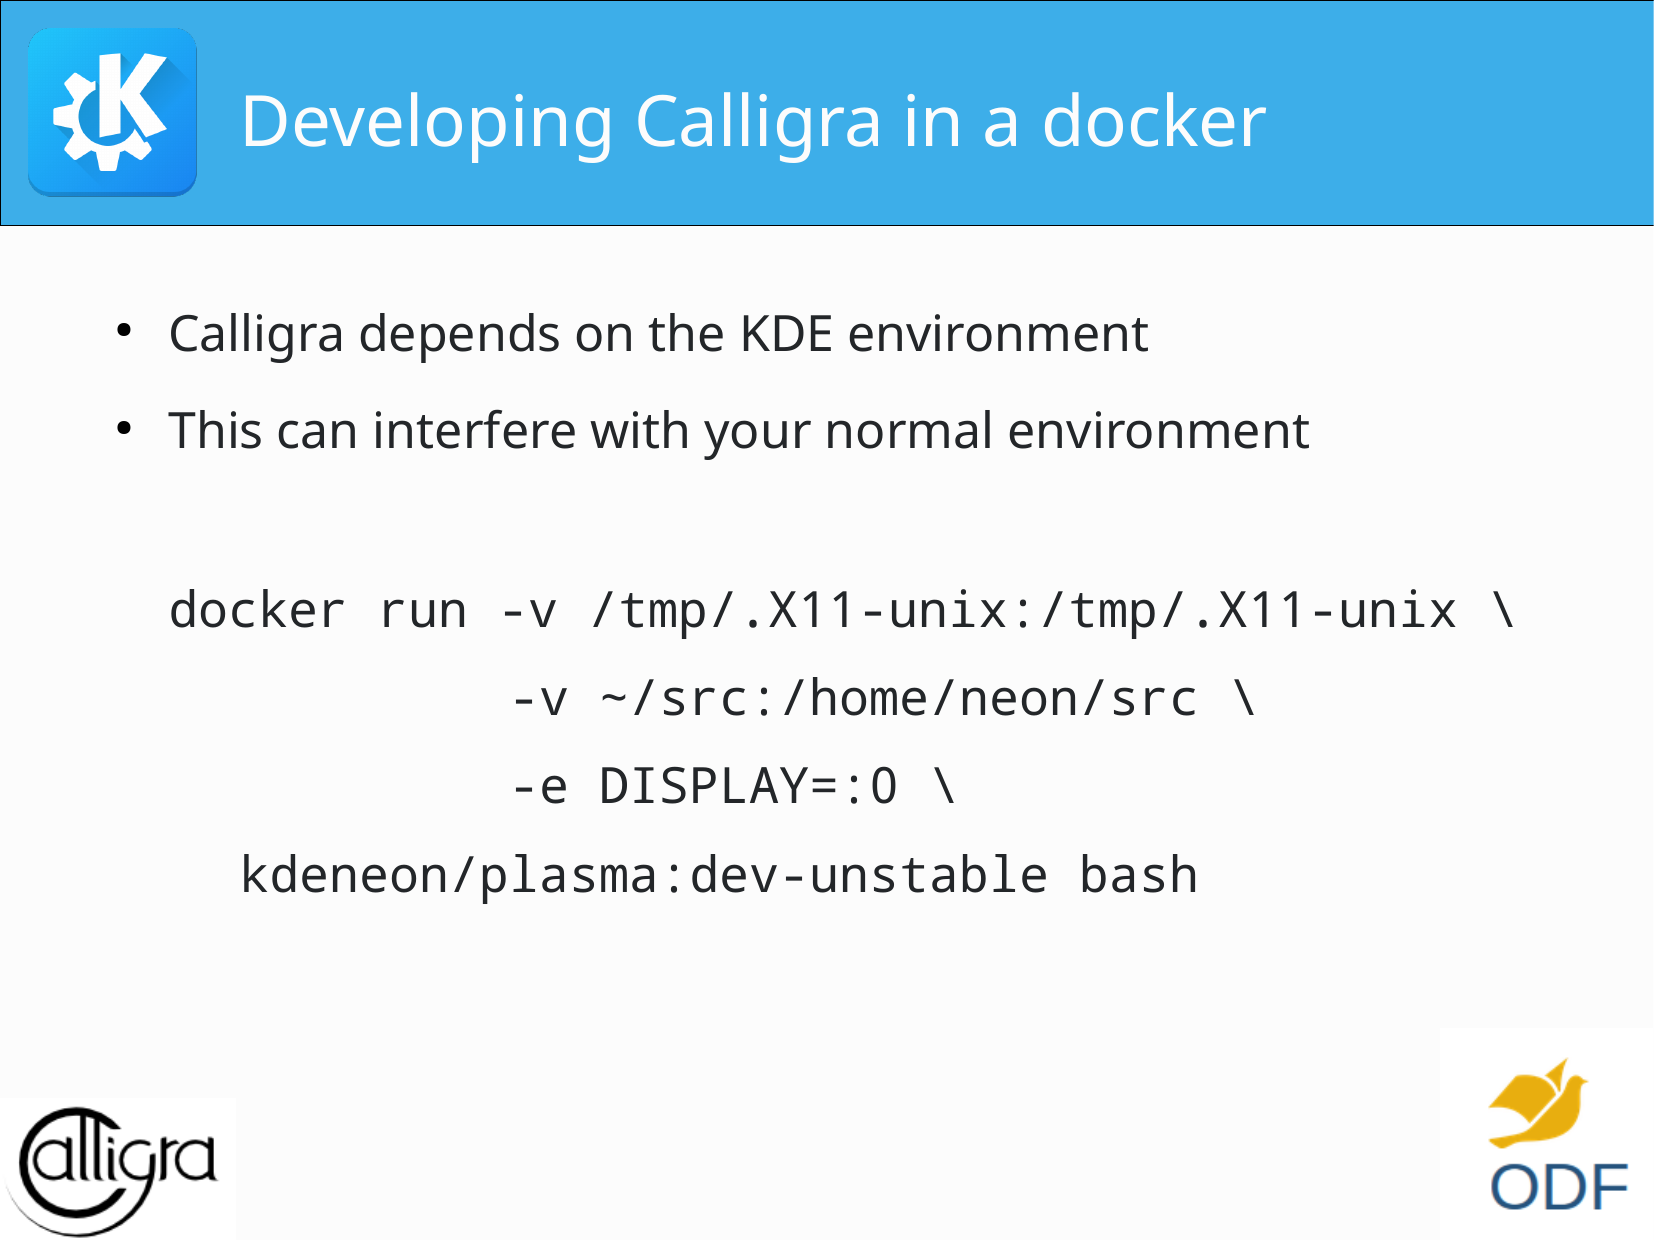

Developing Calligra in a docker
Calligra depends on the KDE environment
This can interfere with your normal environment
docker run -v /tmp/.X11-unix:/tmp/.X11-unix \
 -v ~/src:/home/neon/src \
 -e DISPLAY=:0 \
kdeneon/plasma:dev-unstable bash